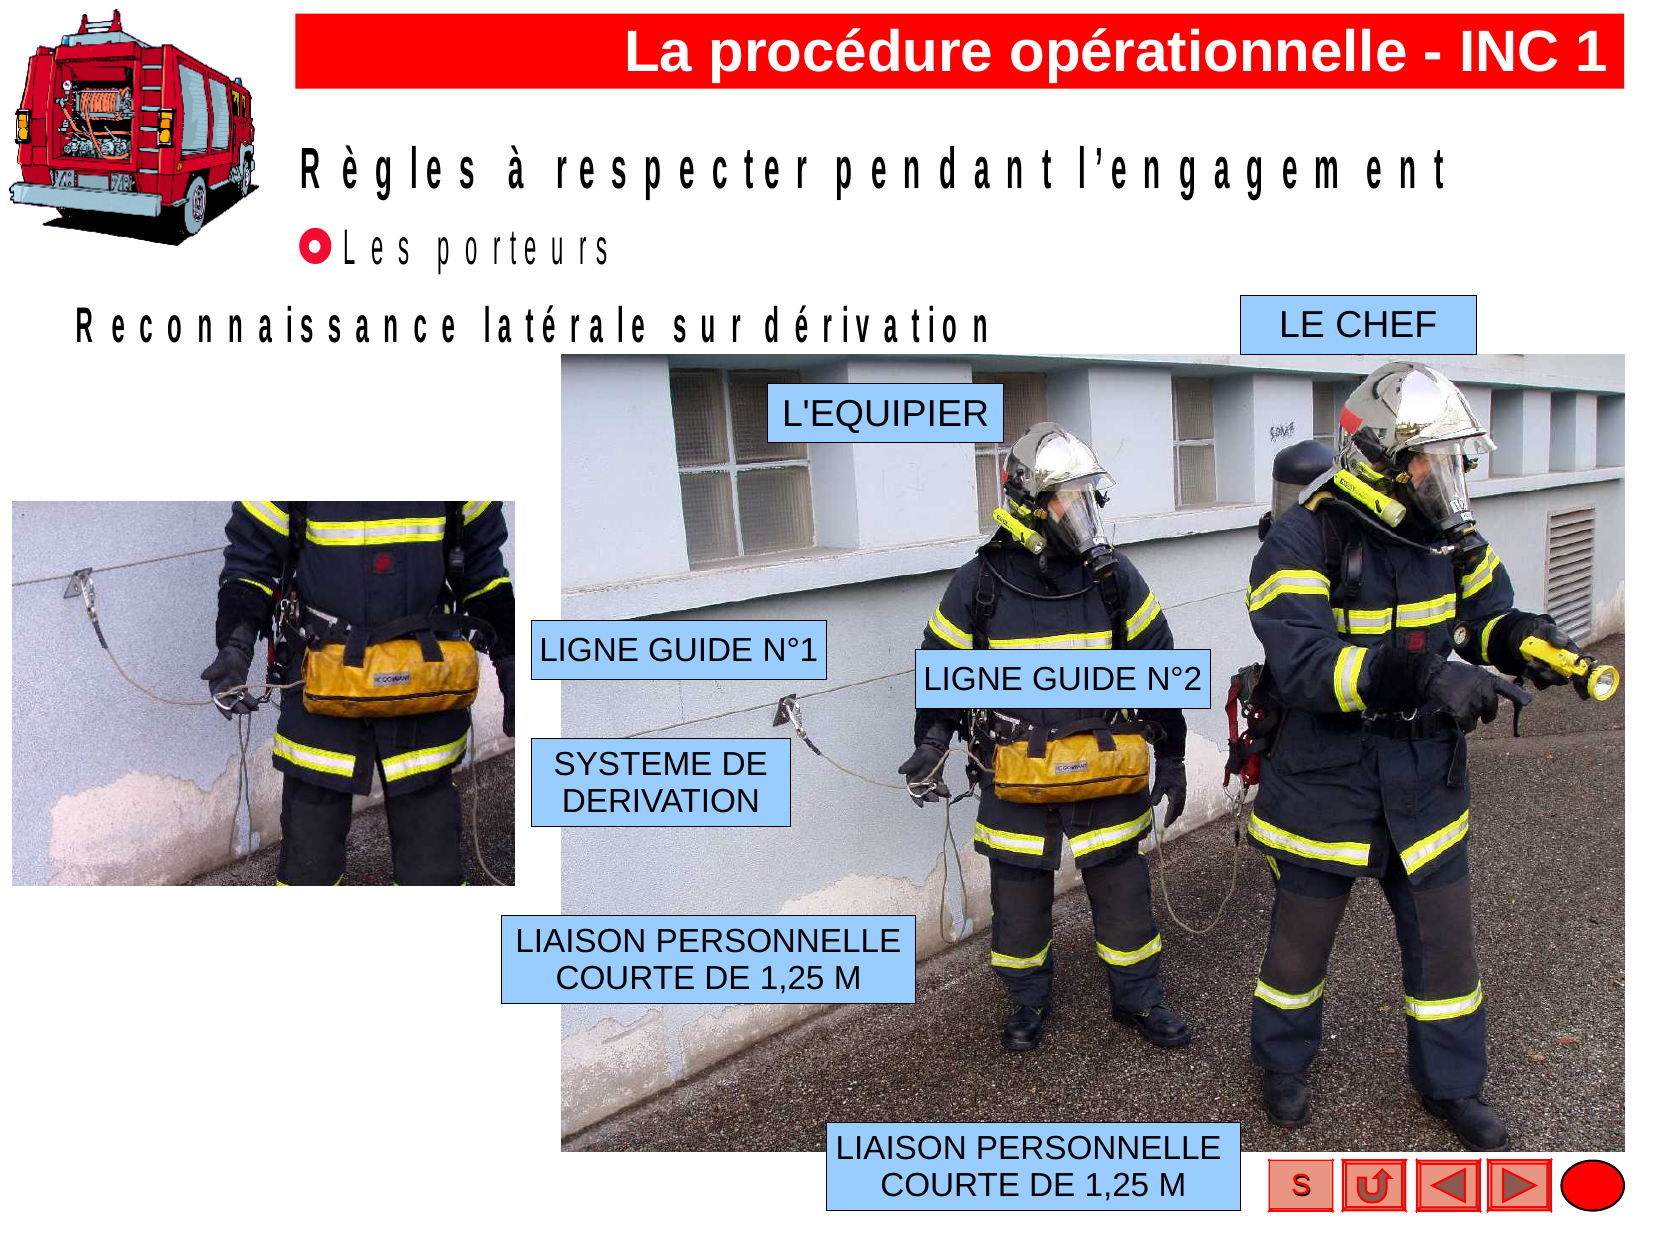

La procédure opérationnelle - INC 1
LE CHEF
L'EQUIPIER
LIGNE GUIDE N°1
LIGNE GUIDE N°2
SYSTEME DE
DERIVATION
LIAISON PERSONNELLE
COURTE DE 1,25 M
LIAISON PERSONNELLE
COURTE DE 1,25 M